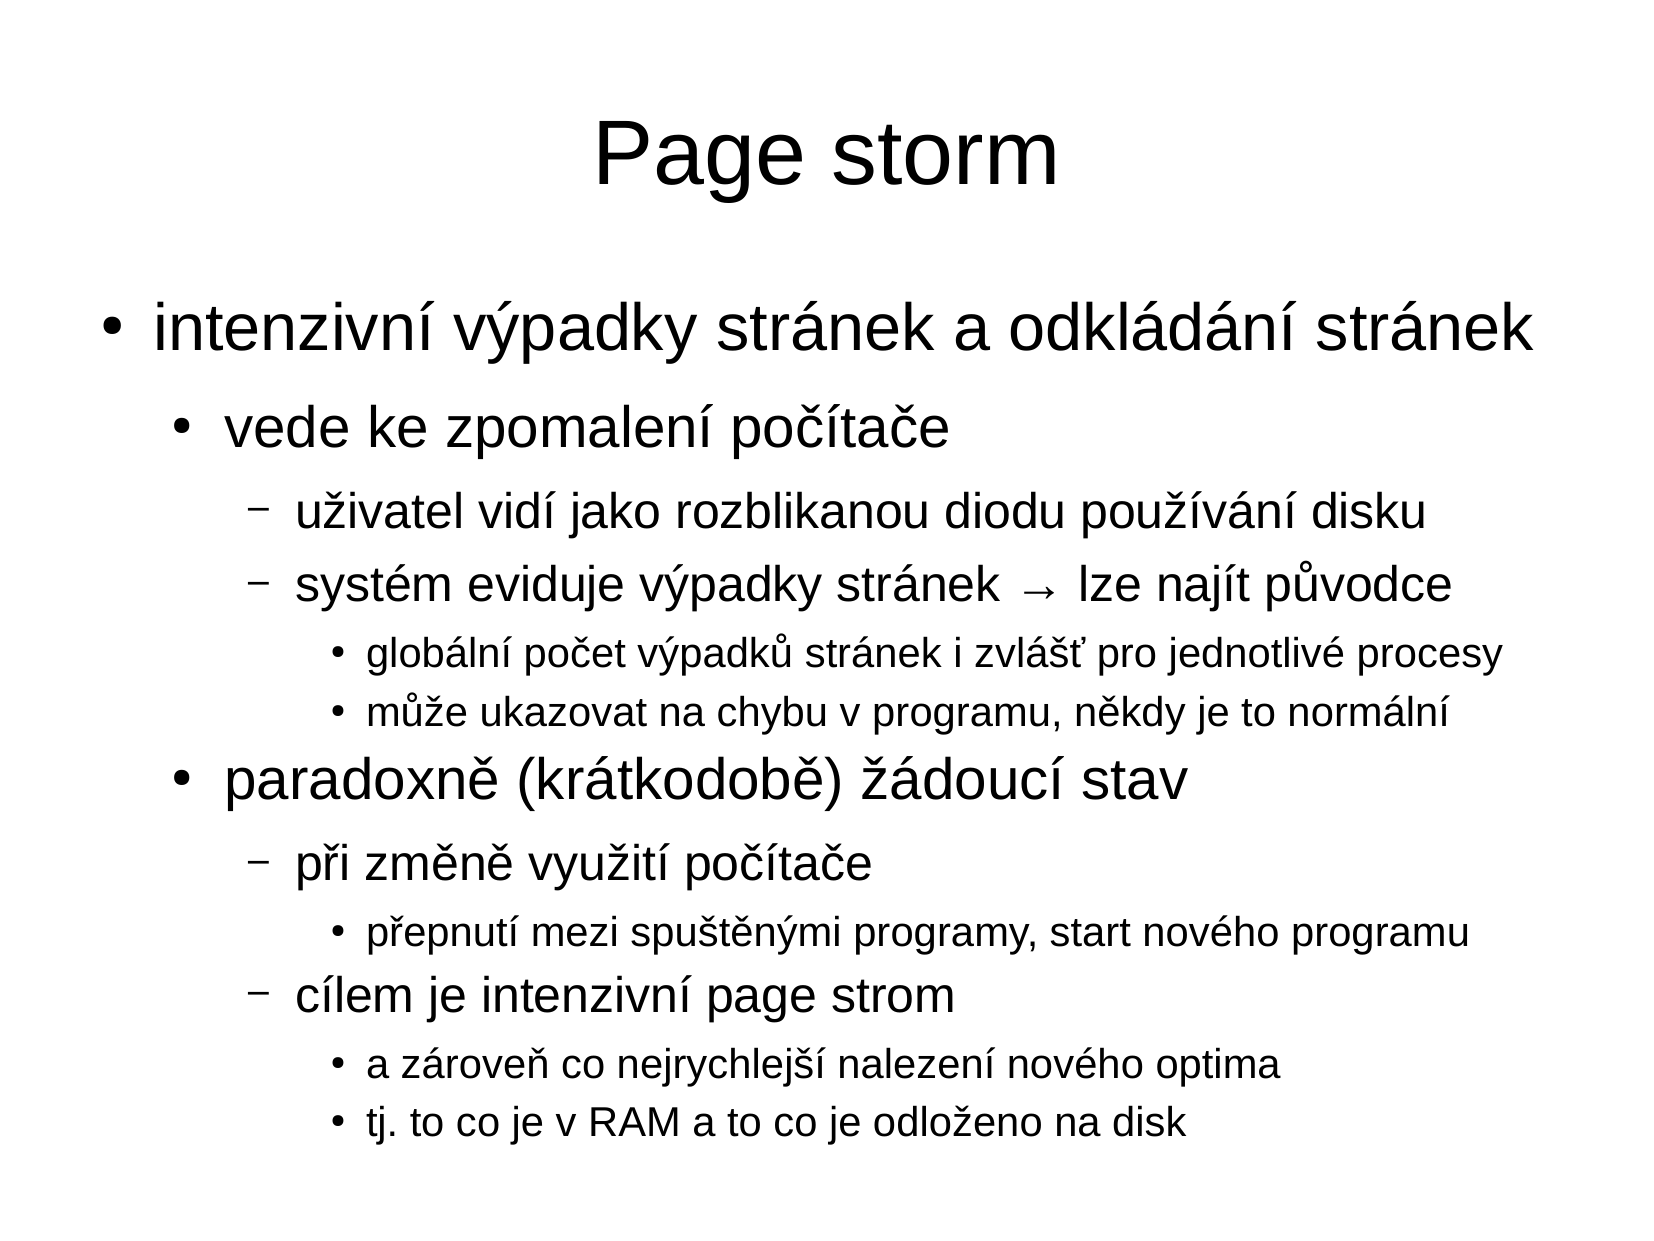

# Page storm
intenzivní výpadky stránek a odkládání stránek
vede ke zpomalení počítače
uživatel vidí jako rozblikanou diodu používání disku
systém eviduje výpadky stránek → lze najít původce
globální počet výpadků stránek i zvlášť pro jednotlivé procesy
může ukazovat na chybu v programu, někdy je to normální
paradoxně (krátkodobě) žádoucí stav
při změně využití počítače
přepnutí mezi spuštěnými programy, start nového programu
cílem je intenzivní page strom
a zároveň co nejrychlejší nalezení nového optima
tj. to co je v RAM a to co je odloženo na disk